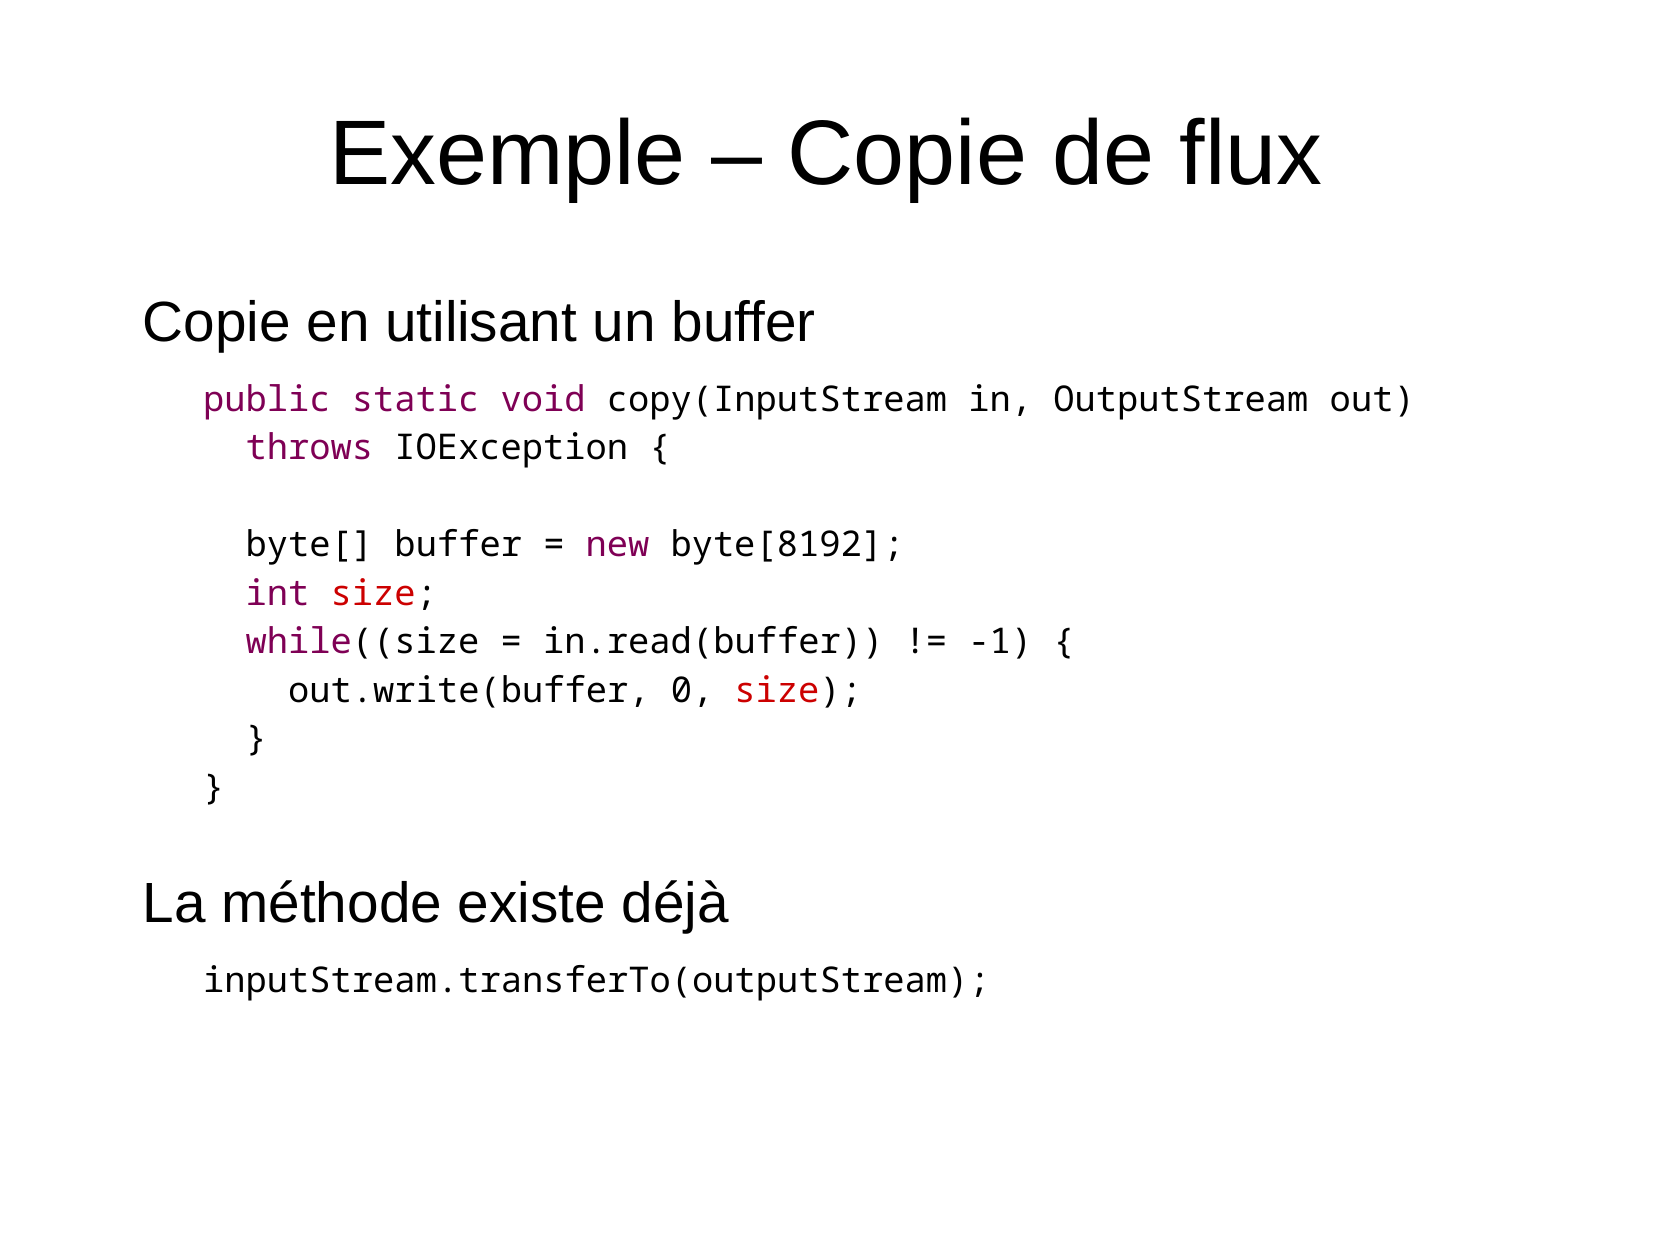

# Exemple – Copie de flux
Copie en utilisant un buffer
public static void copy(InputStream in, OutputStream out)
 throws IOException {
 byte[] buffer = new byte[8192];
 int size;
 while((size = in.read(buffer)) != -1) {
 out.write(buffer, 0, size);
 }
}
La méthode existe déjà
inputStream.transferTo(outputStream);